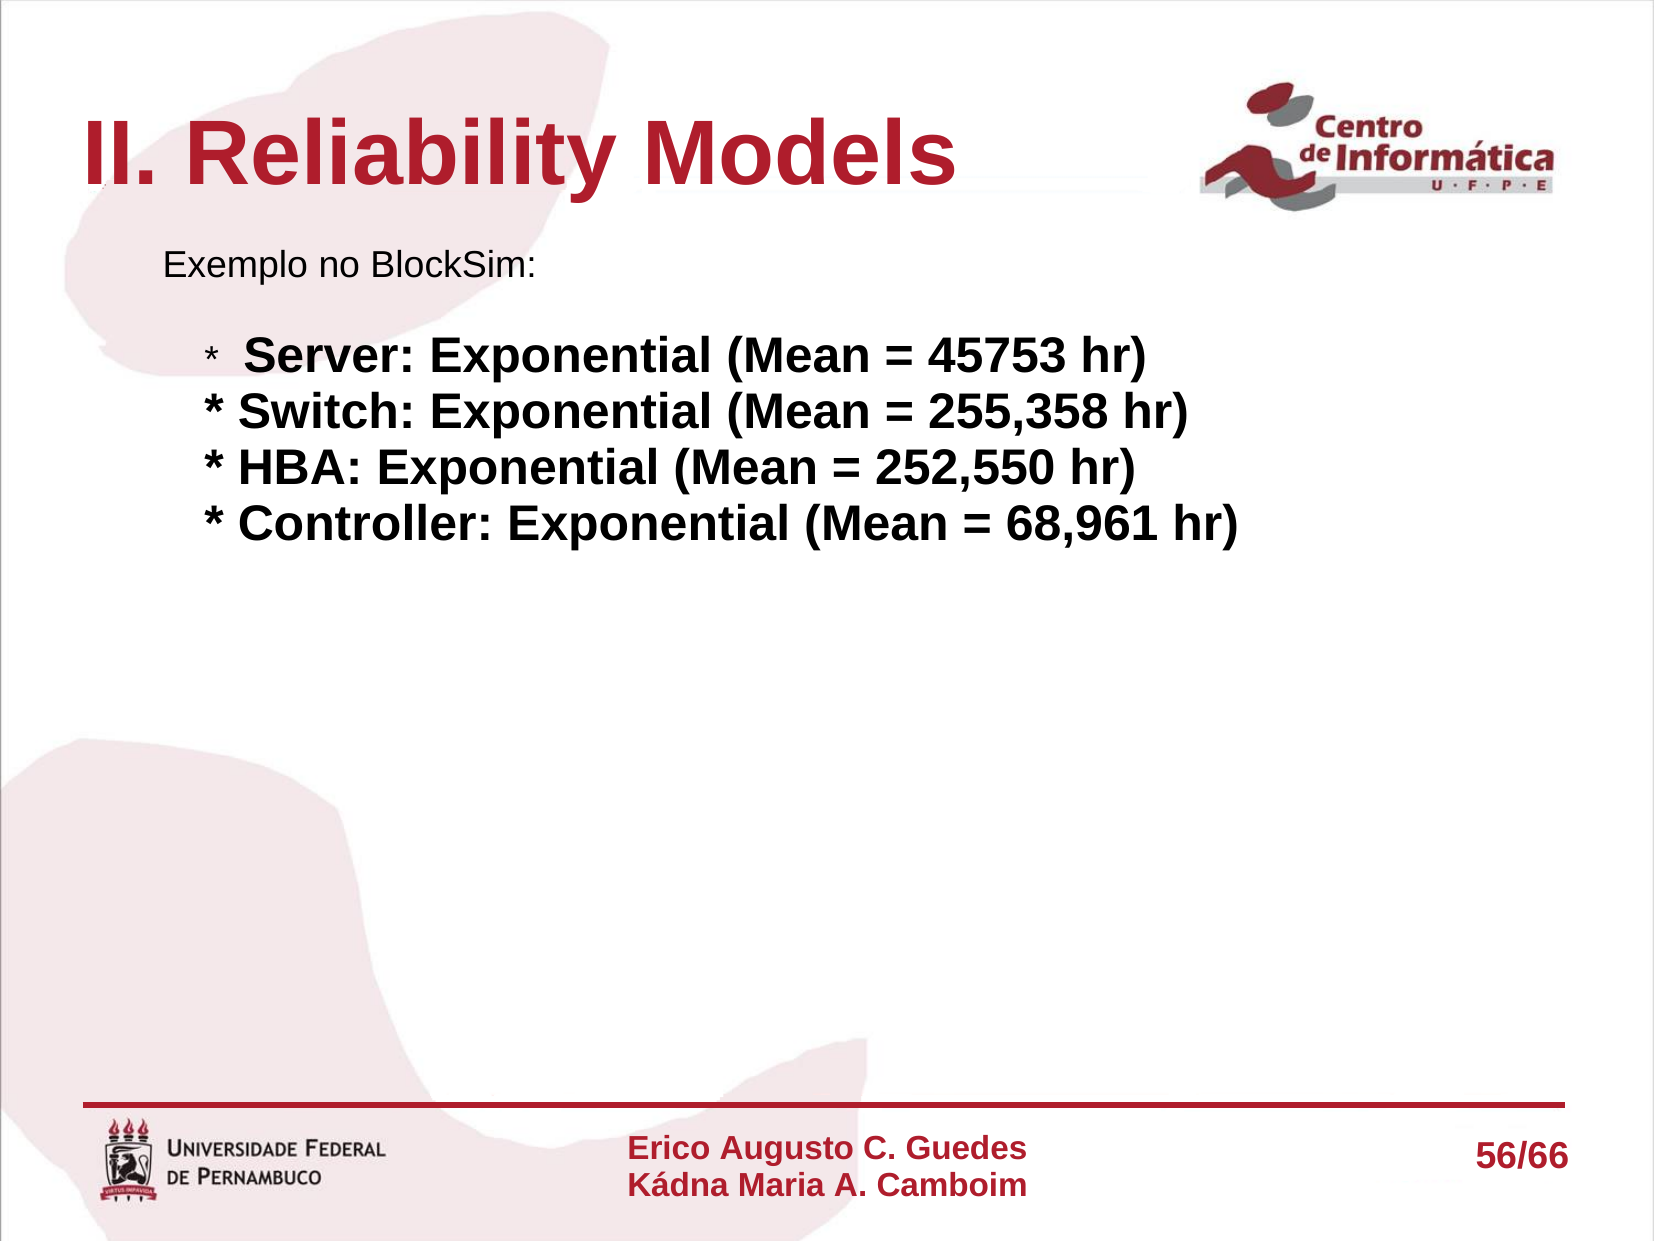

# II. Reliability Models
Exemplo no BlockSim:
 * Server: Exponential (Mean = 45753 hr)
 * Switch: Exponential (Mean = 255,358 hr)
 * HBA: Exponential (Mean = 252,550 hr)
 * Controller: Exponential (Mean = 68,961 hr)